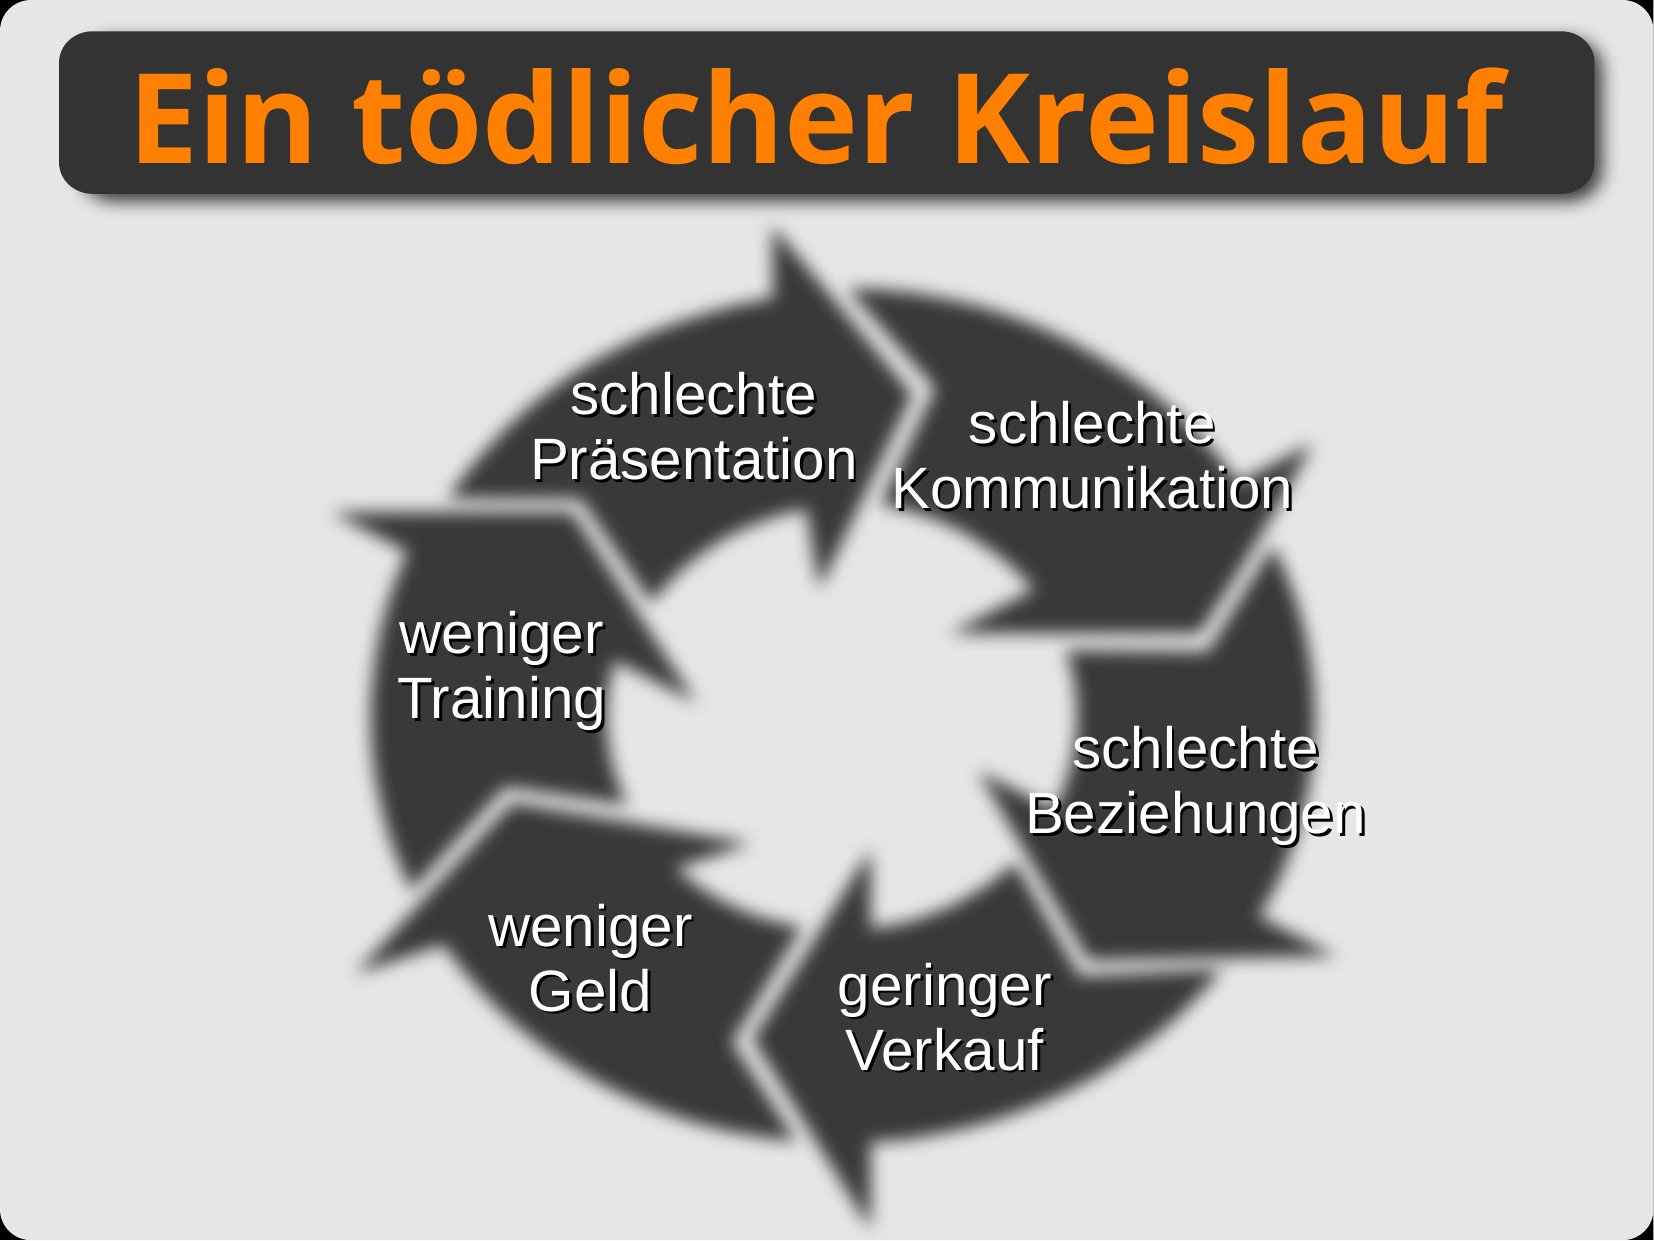

Ein tödlicher Kreislauf
schlechte
Präsentation
schlechte
Kommunikation
weniger
Training
schlechte
Beziehungen
weniger
Geld
geringer
Verkauf